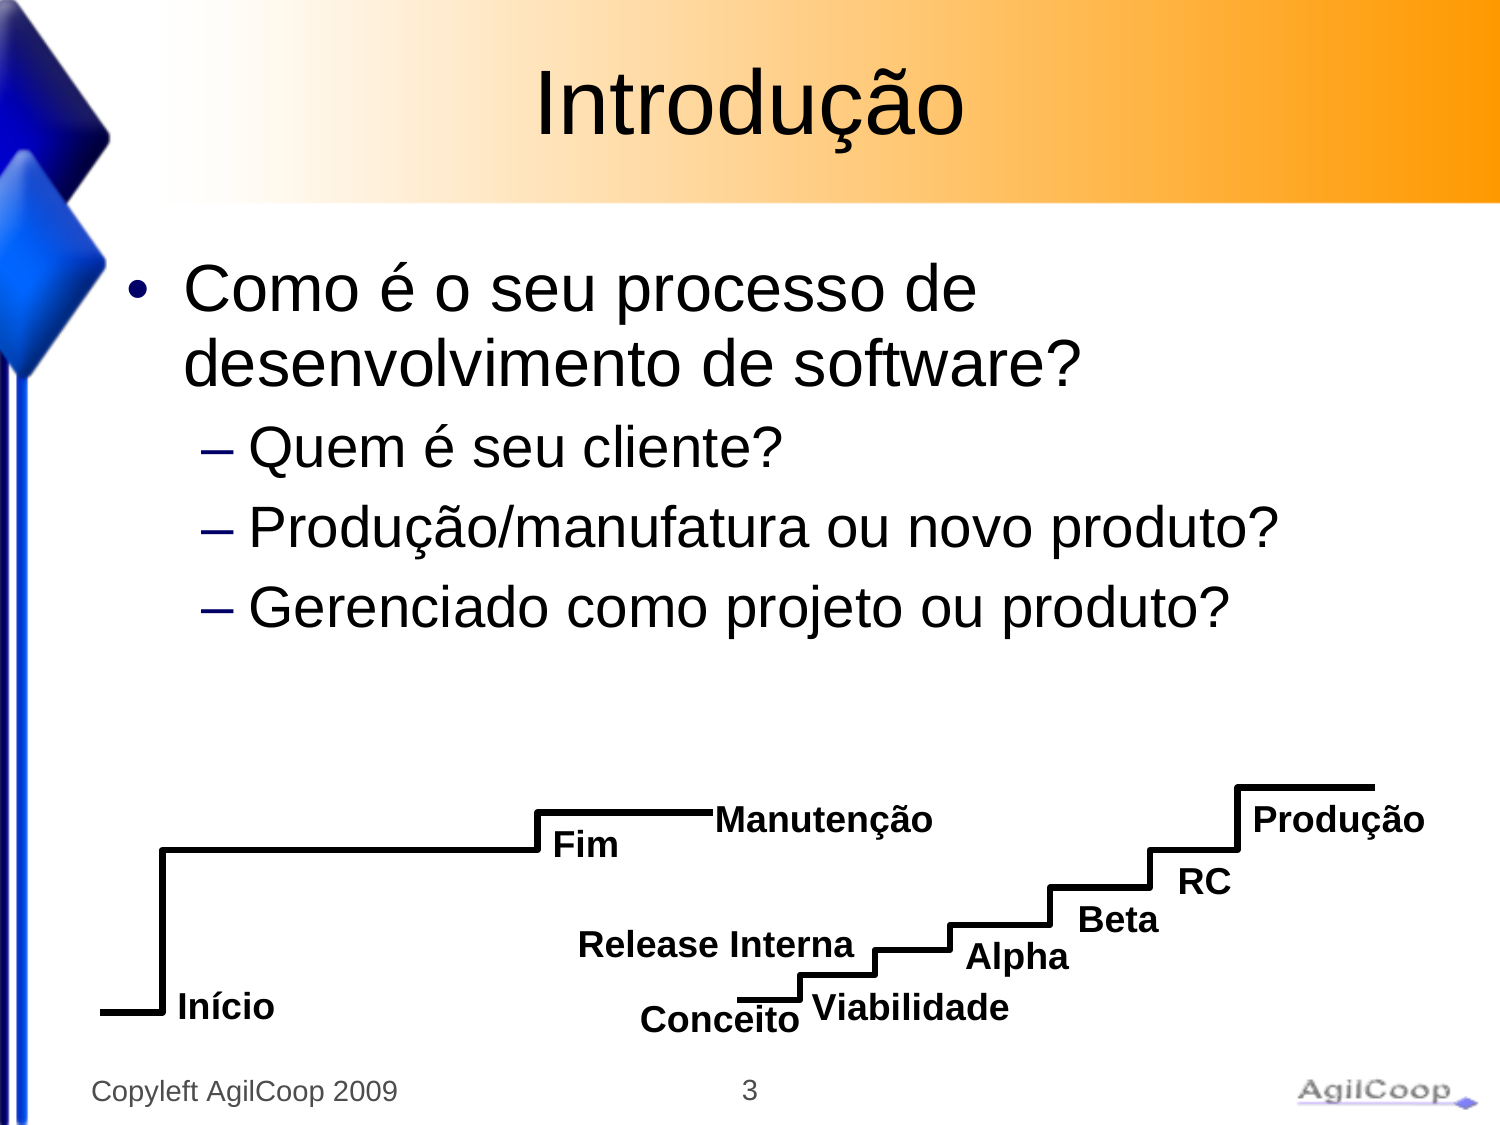

# Introdução
Como é o seu processo de desenvolvimento de software?
Quem é seu cliente?
Produção/manufatura ou novo produto?
Gerenciado como projeto ou produto?
Manutenção
Produção
Fim
RC
Beta
Release Interna
Alpha
Início
Viabilidade
Conceito
Copyleft AgilCoop 2009
3